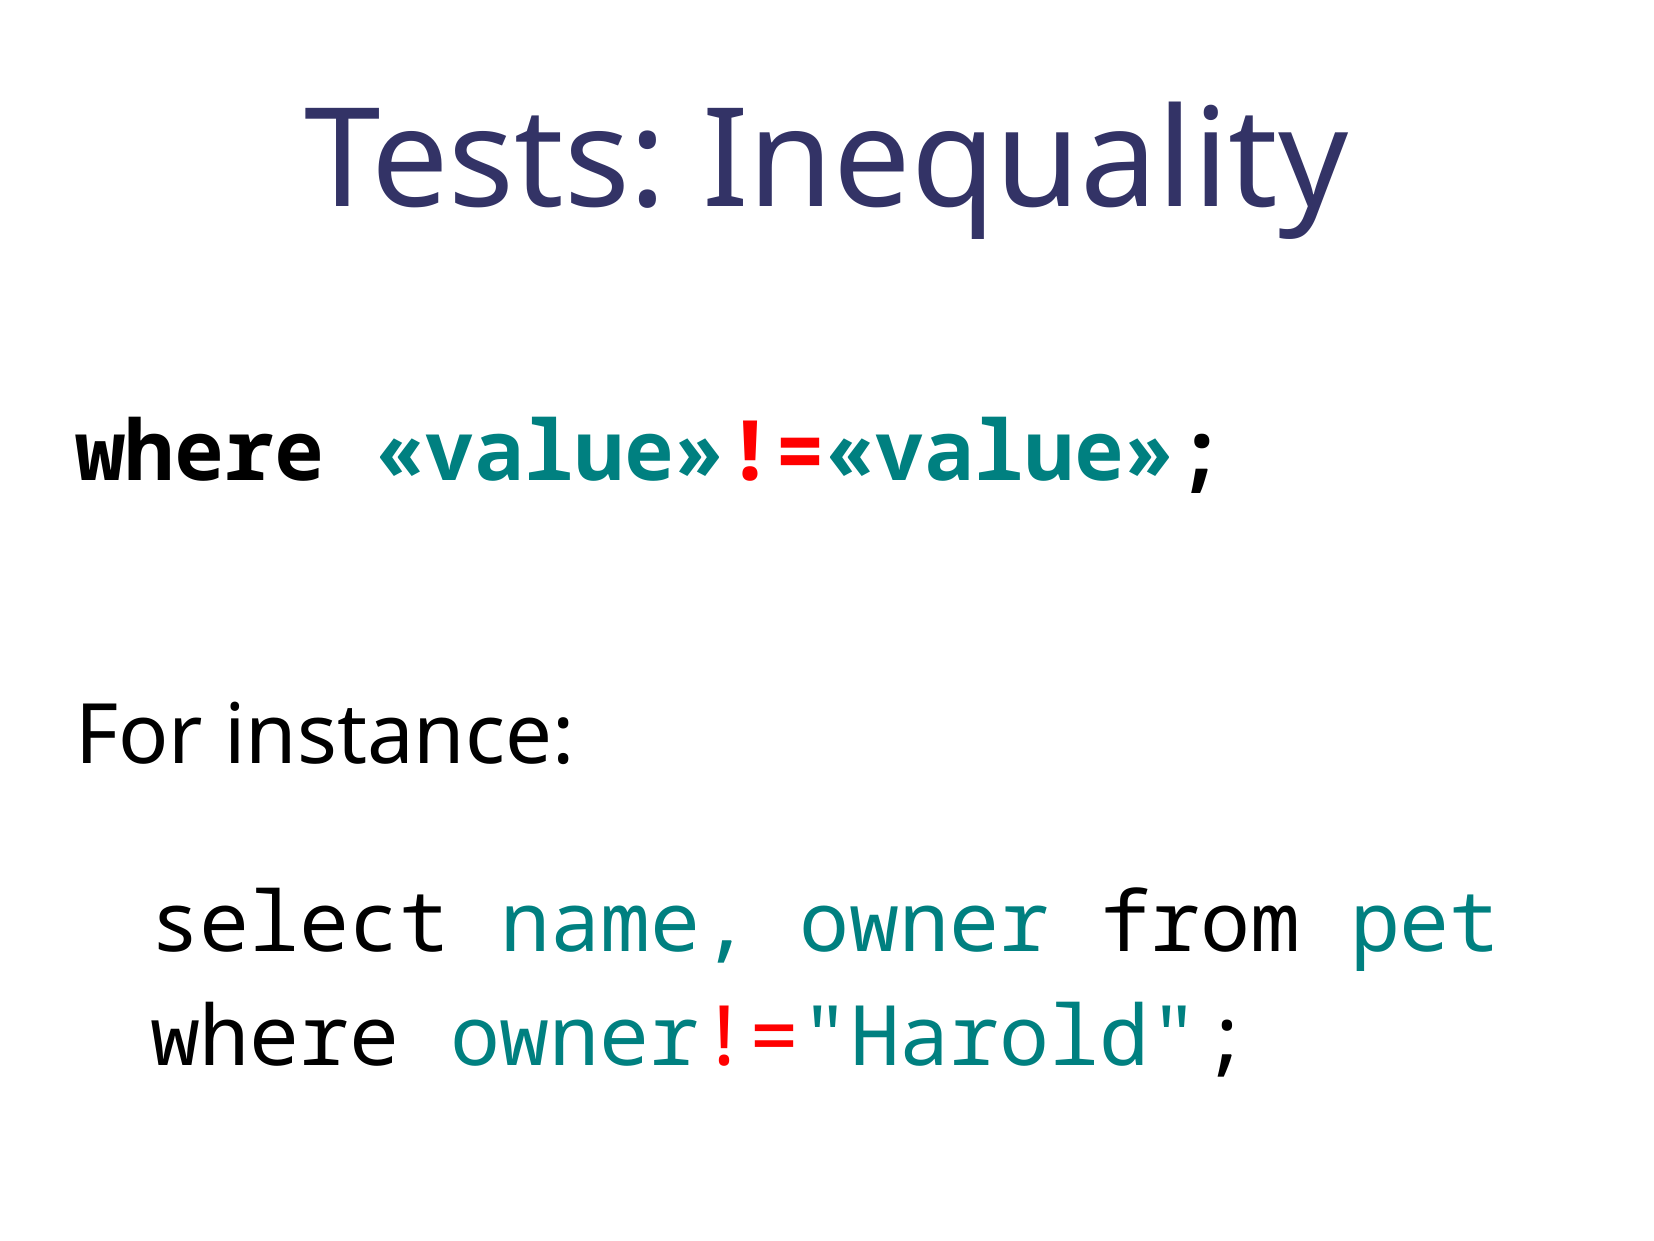

# Tests: Inequality
where «value»!=«value»;
For instance:
select name, owner from pet
where owner!="Harold";